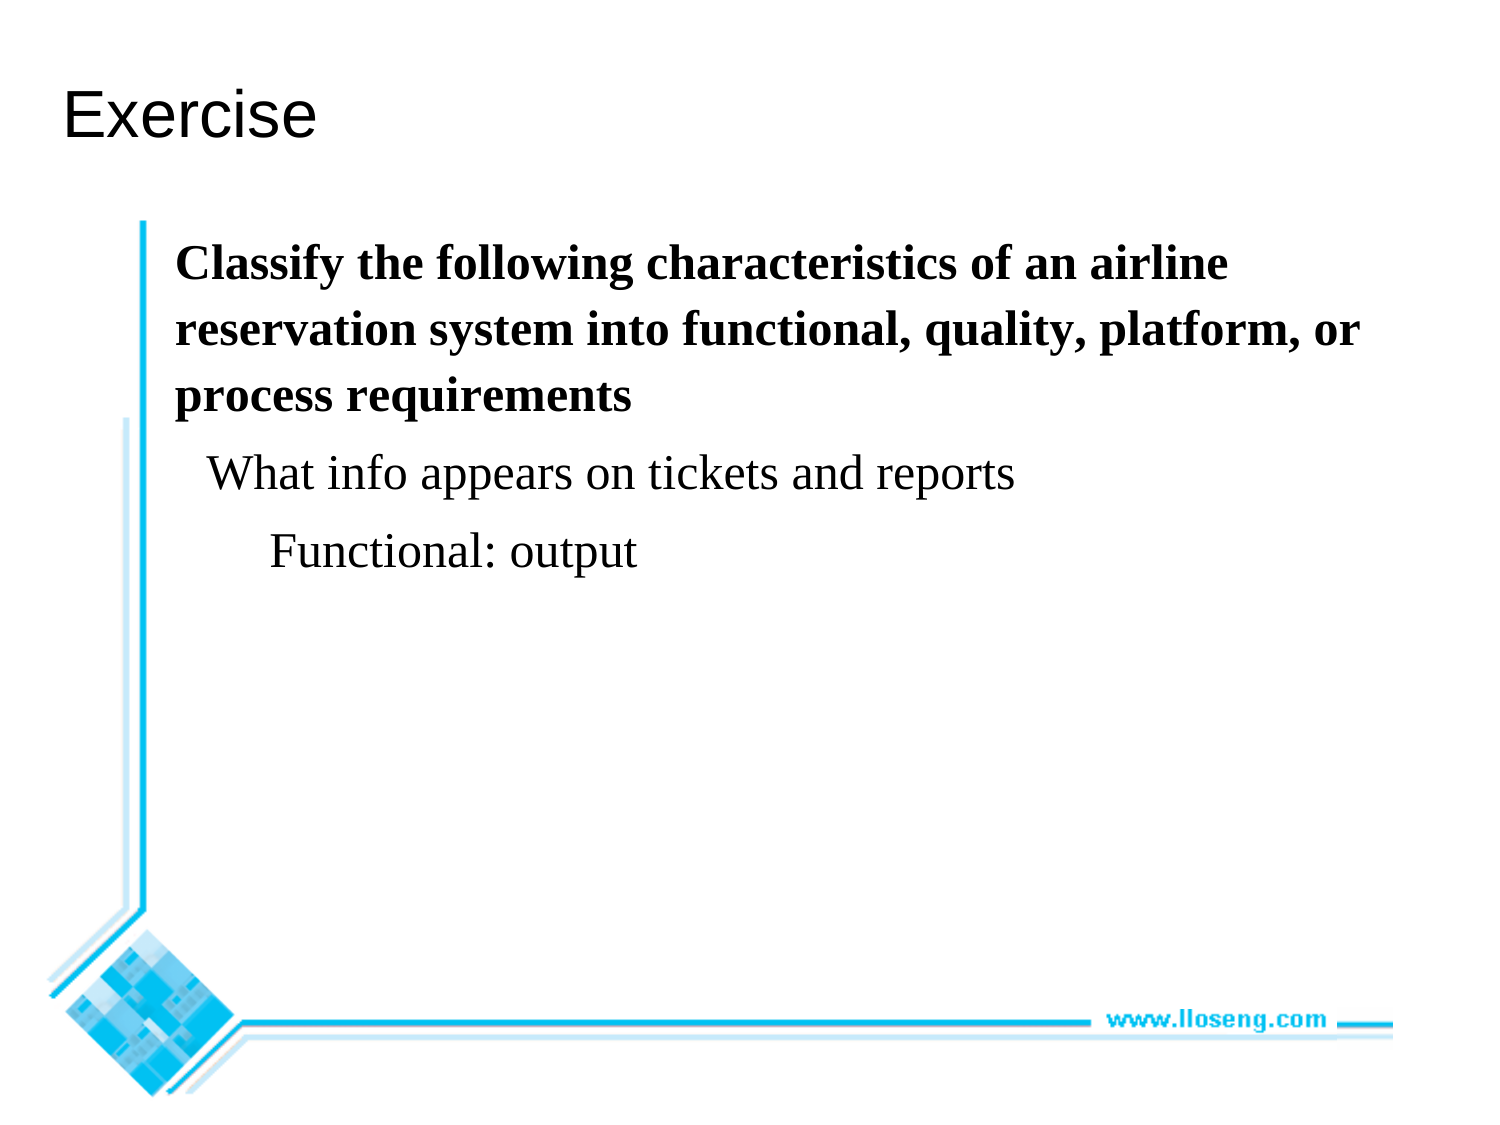

# Exercise
Classify the following characteristics of an airline reservation system into functional, quality, platform, or process requirements
What info appears on tickets and reports
Functional: output